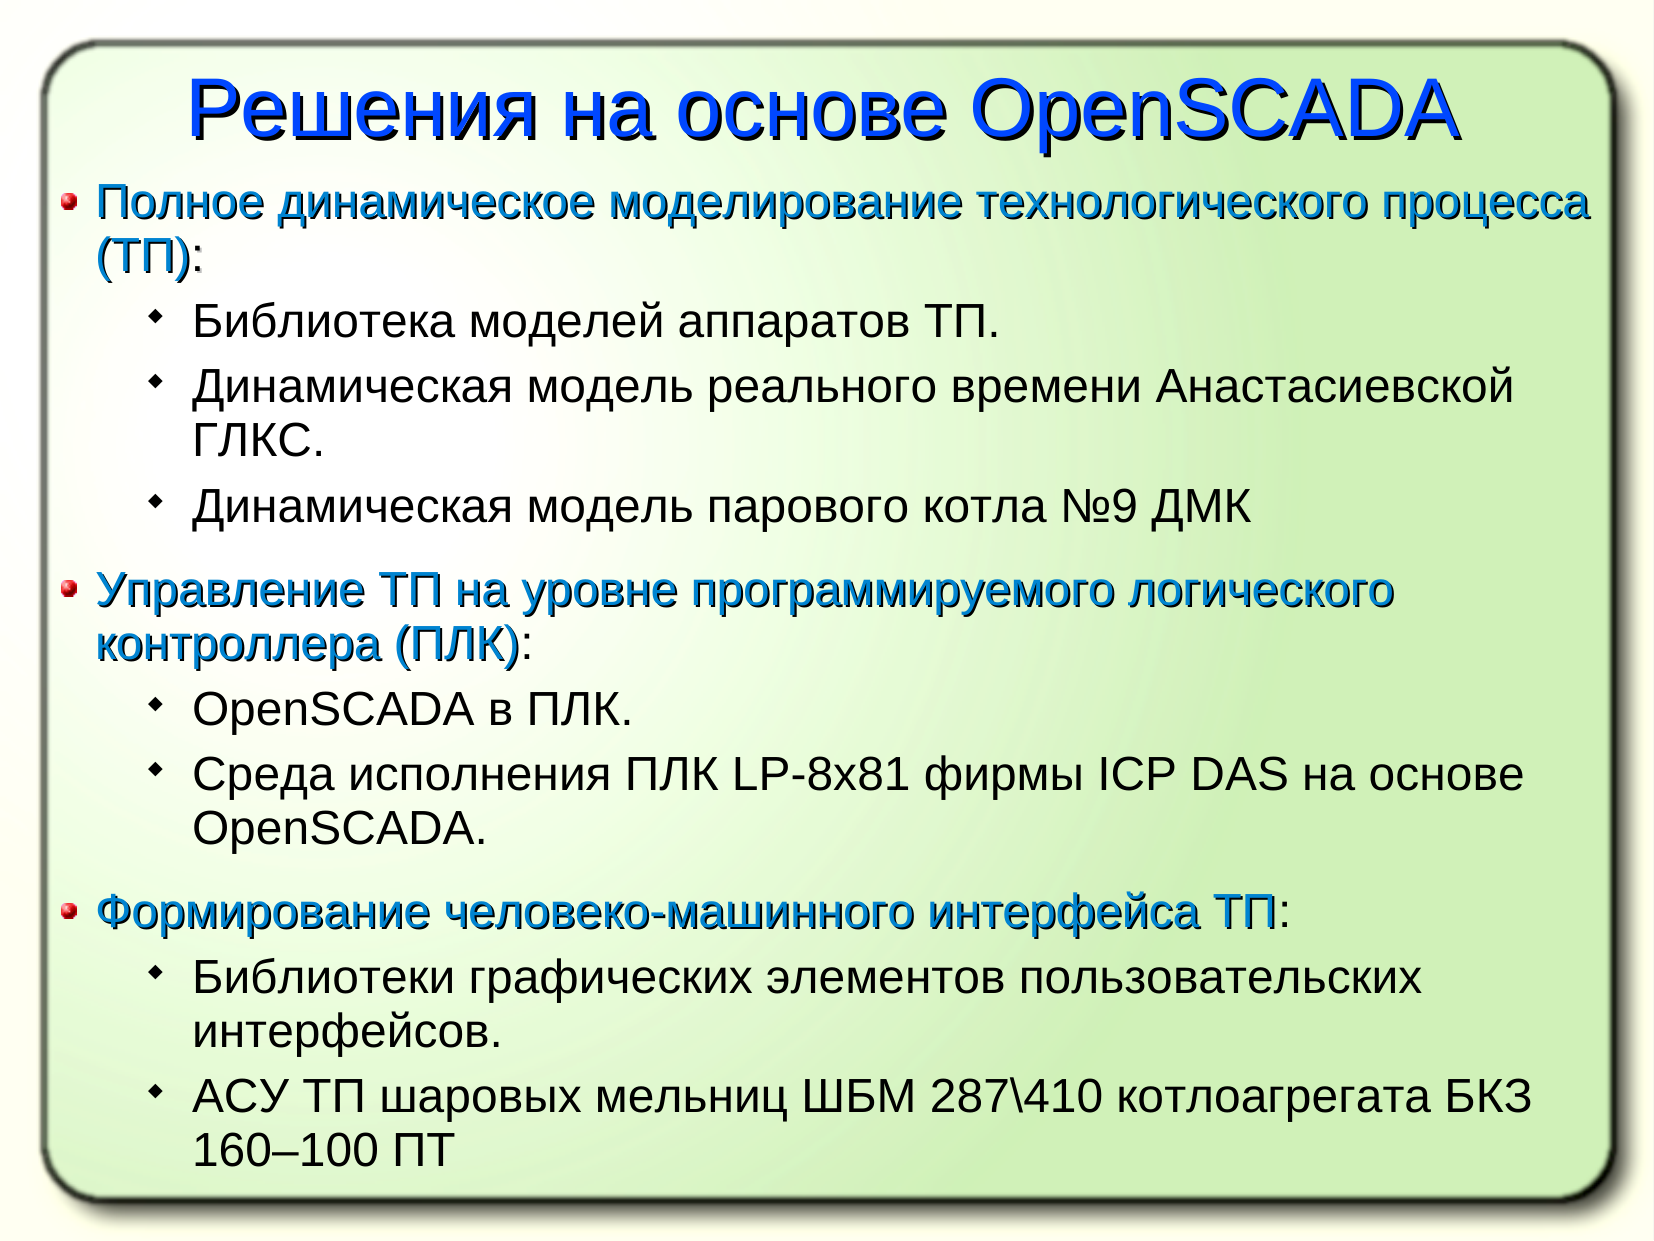

# Решения на основе OpenSCADA
Полное динамическое моделирование технологического процесса (ТП):
Библиотека моделей аппаратов ТП.
Динамическая модель реального времени Анастасиевской ГЛКС.
Динамическая модель парового котла №9 ДМК
Управление ТП на уровне программируемого логического контроллера (ПЛК):
OpenSCADA в ПЛК.
Среда исполнения ПЛК LP-8x81 фирмы ICP DAS на основе OpenSCADA.
Формирование человеко-машинного интерфейса ТП:
Библиотеки графических элементов пользовательских интерфейсов.
АСУ ТП шаровых мельниц ШБМ 287\410 котлоагрегата БКЗ 160–100 ПТ